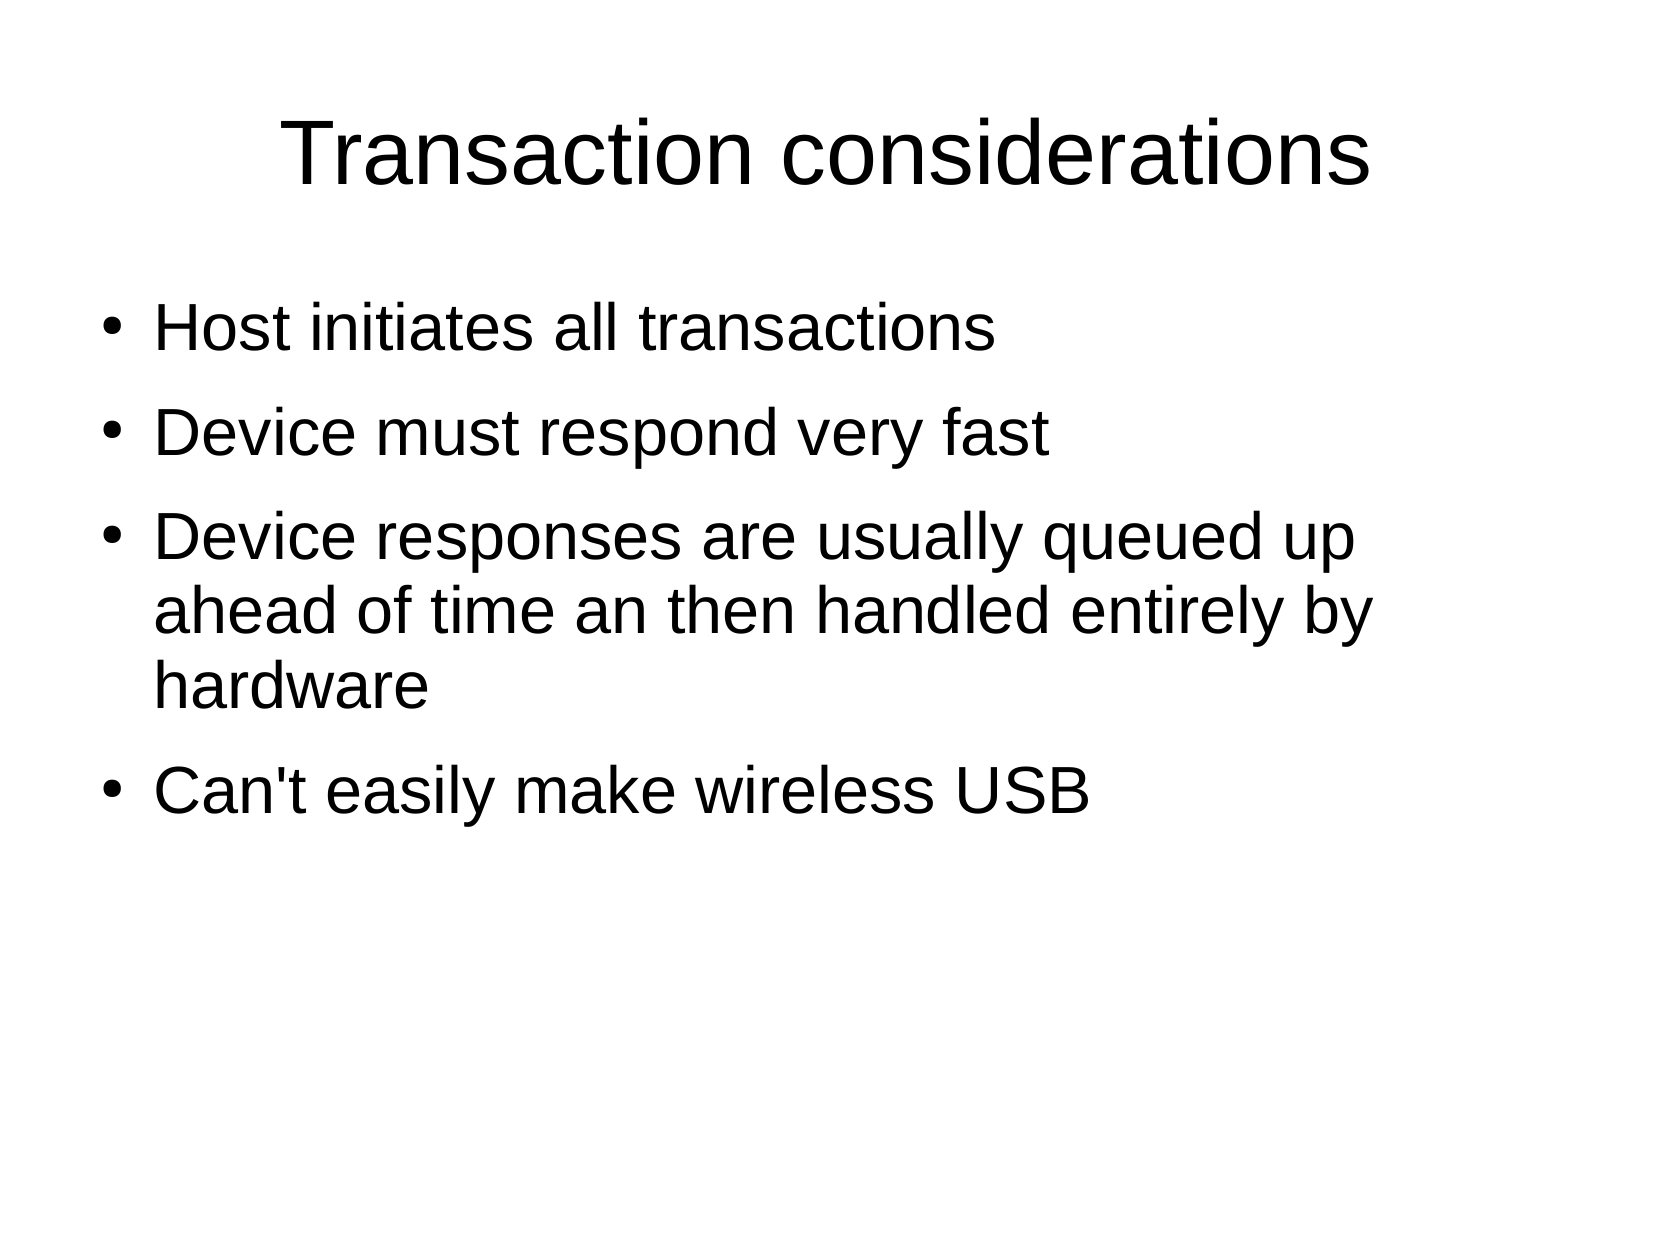

# Transaction considerations
Host initiates all transactions
Device must respond very fast
Device responses are usually queued up ahead of time an then handled entirely by hardware
Can't easily make wireless USB